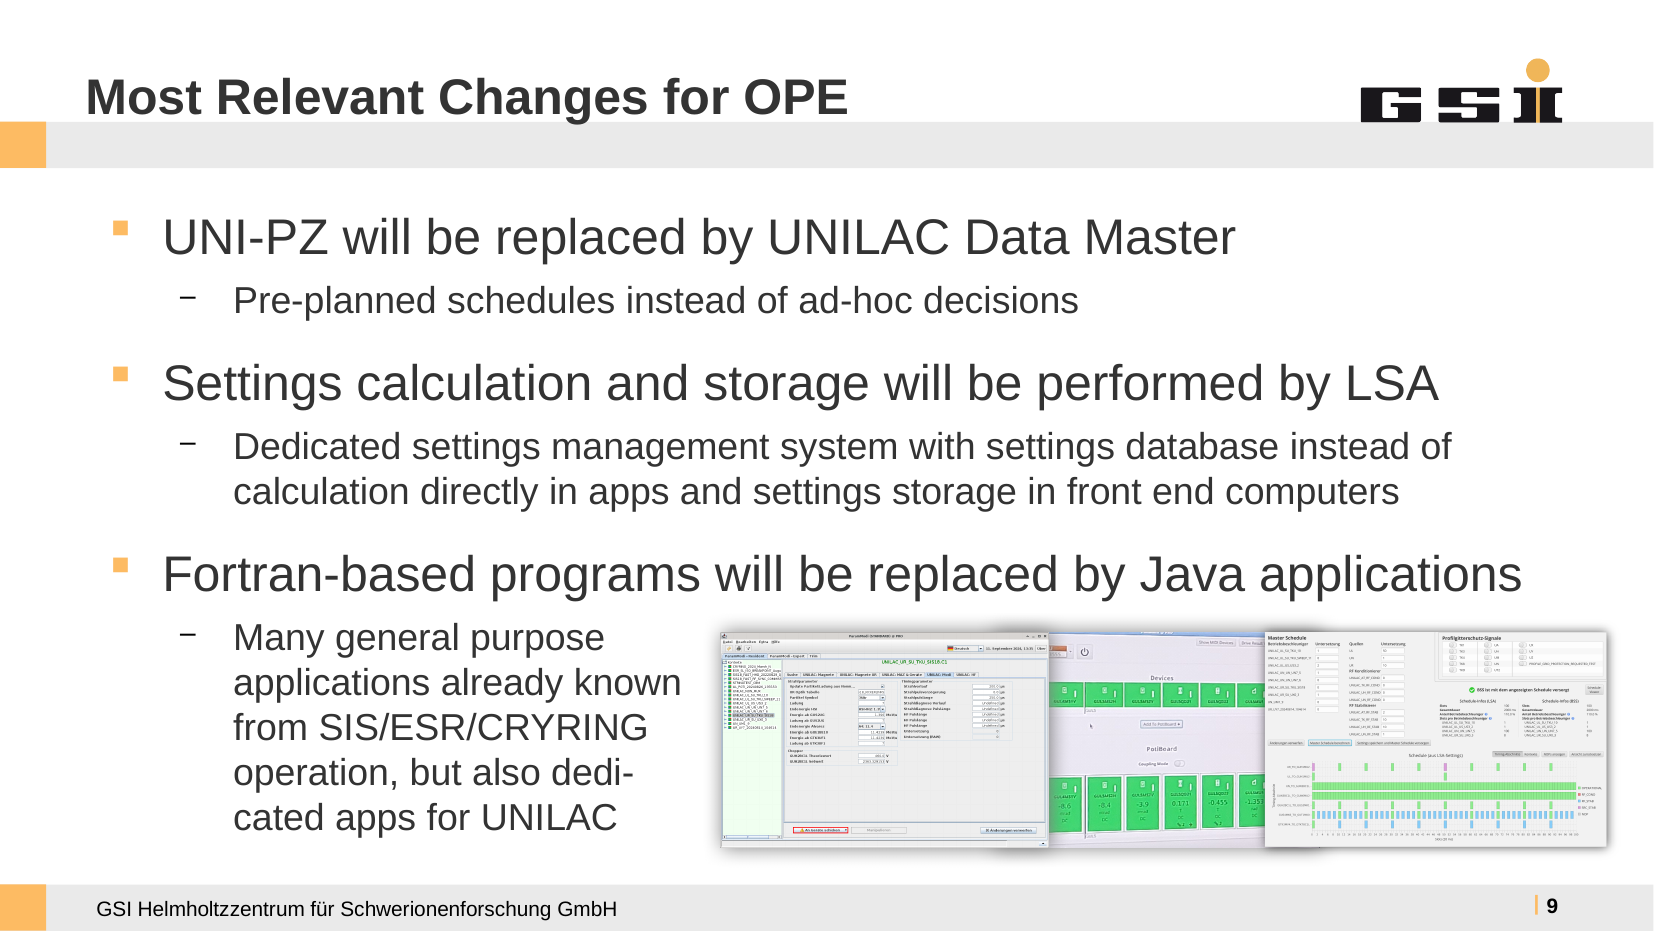

# Most Relevant Changes for OPE
UNI-PZ will be replaced by UNILAC Data Master
Pre-planned schedules instead of ad-hoc decisions
Settings calculation and storage will be performed by LSA
Dedicated settings management system with settings database instead of calculation directly in apps and settings storage in front end computers
Fortran-based programs will be replaced by Java applications
Many general purpose
applications already known
from SIS/ESR/CRYRING
operation, but also dedi-
cated apps for UNILAC